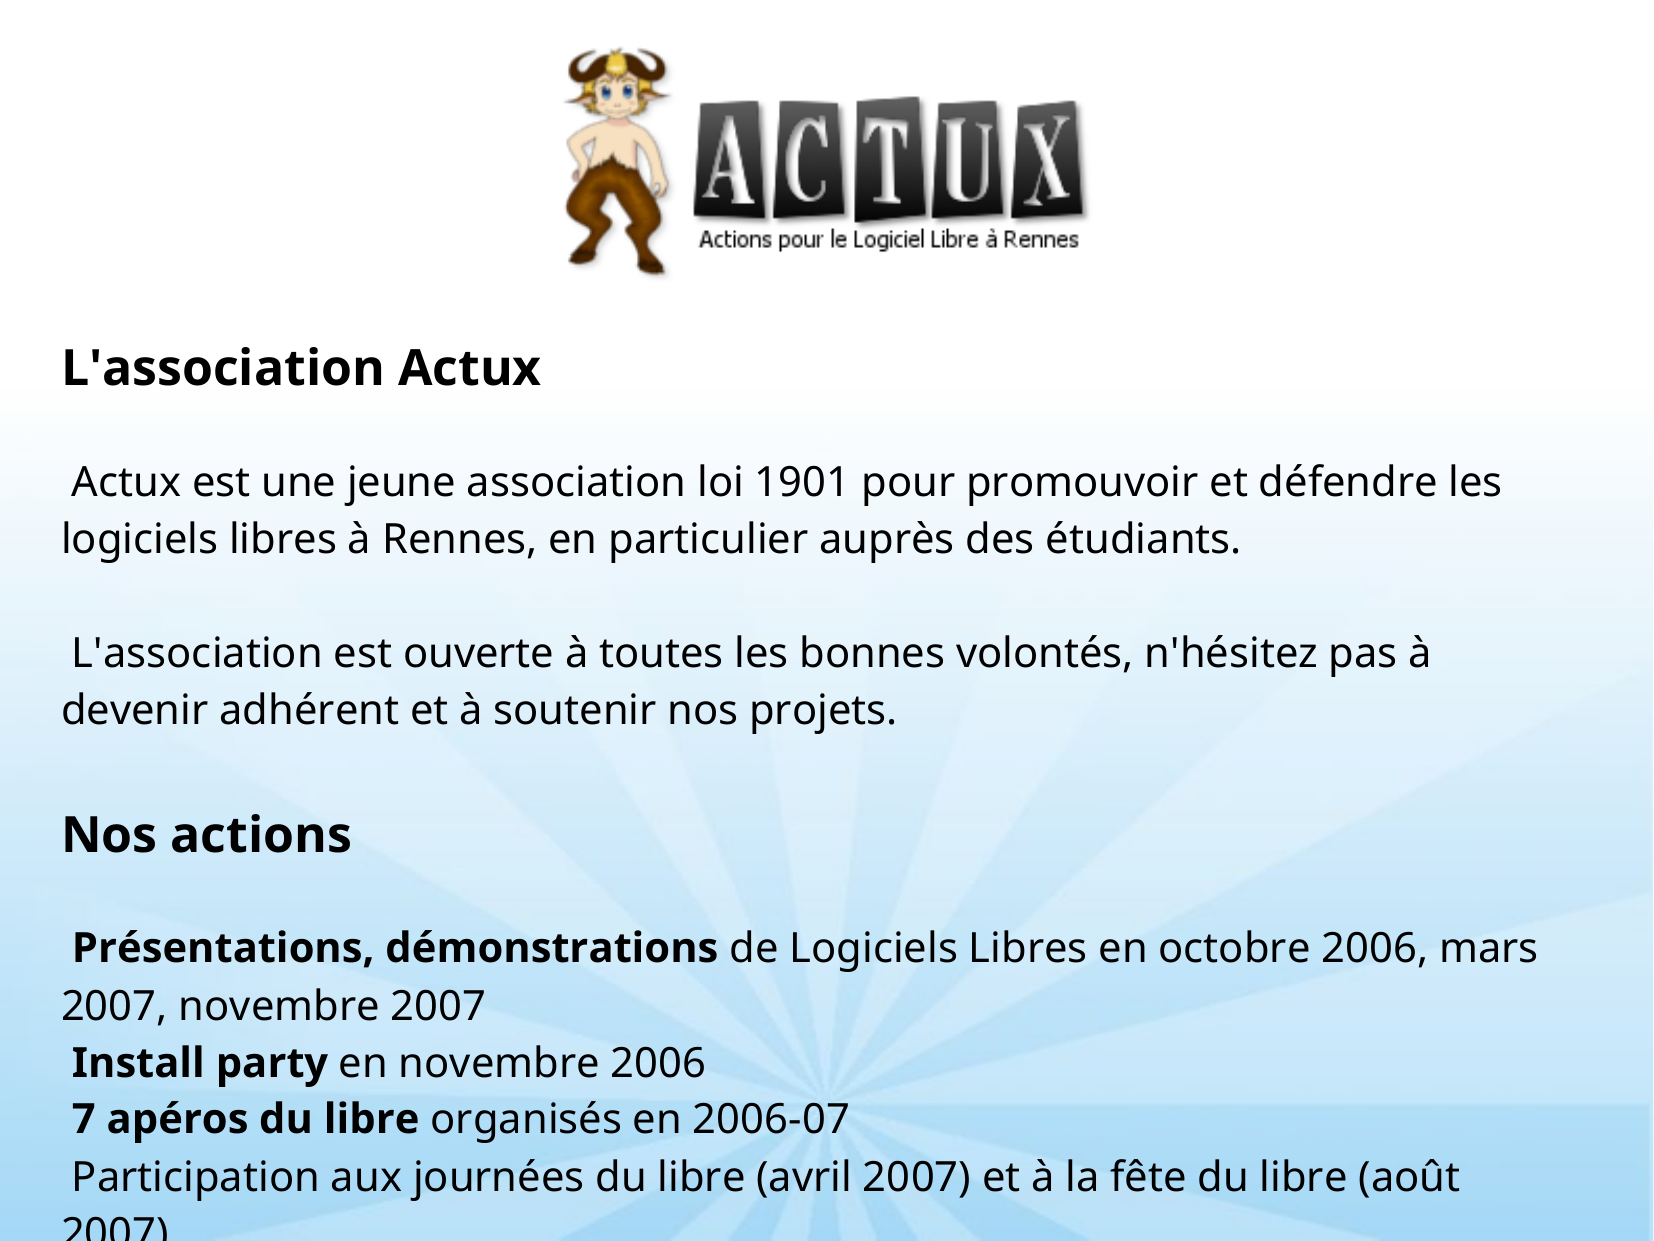

L'association Actux
 Actux est une jeune association loi 1901 pour promouvoir et défendre les logiciels libres à Rennes, en particulier auprès des étudiants.
 L'association est ouverte à toutes les bonnes volontés, n'hésitez pas à devenir adhérent et à soutenir nos projets.
Nos actions
 Présentations, démonstrations de Logiciels Libres en octobre 2006, mars 2007, novembre 2007
 Install party en novembre 2006
 7 apéros du libre organisés en 2006-07
 Participation aux journées du libre (avril 2007) et à la fête du libre (août 2007)